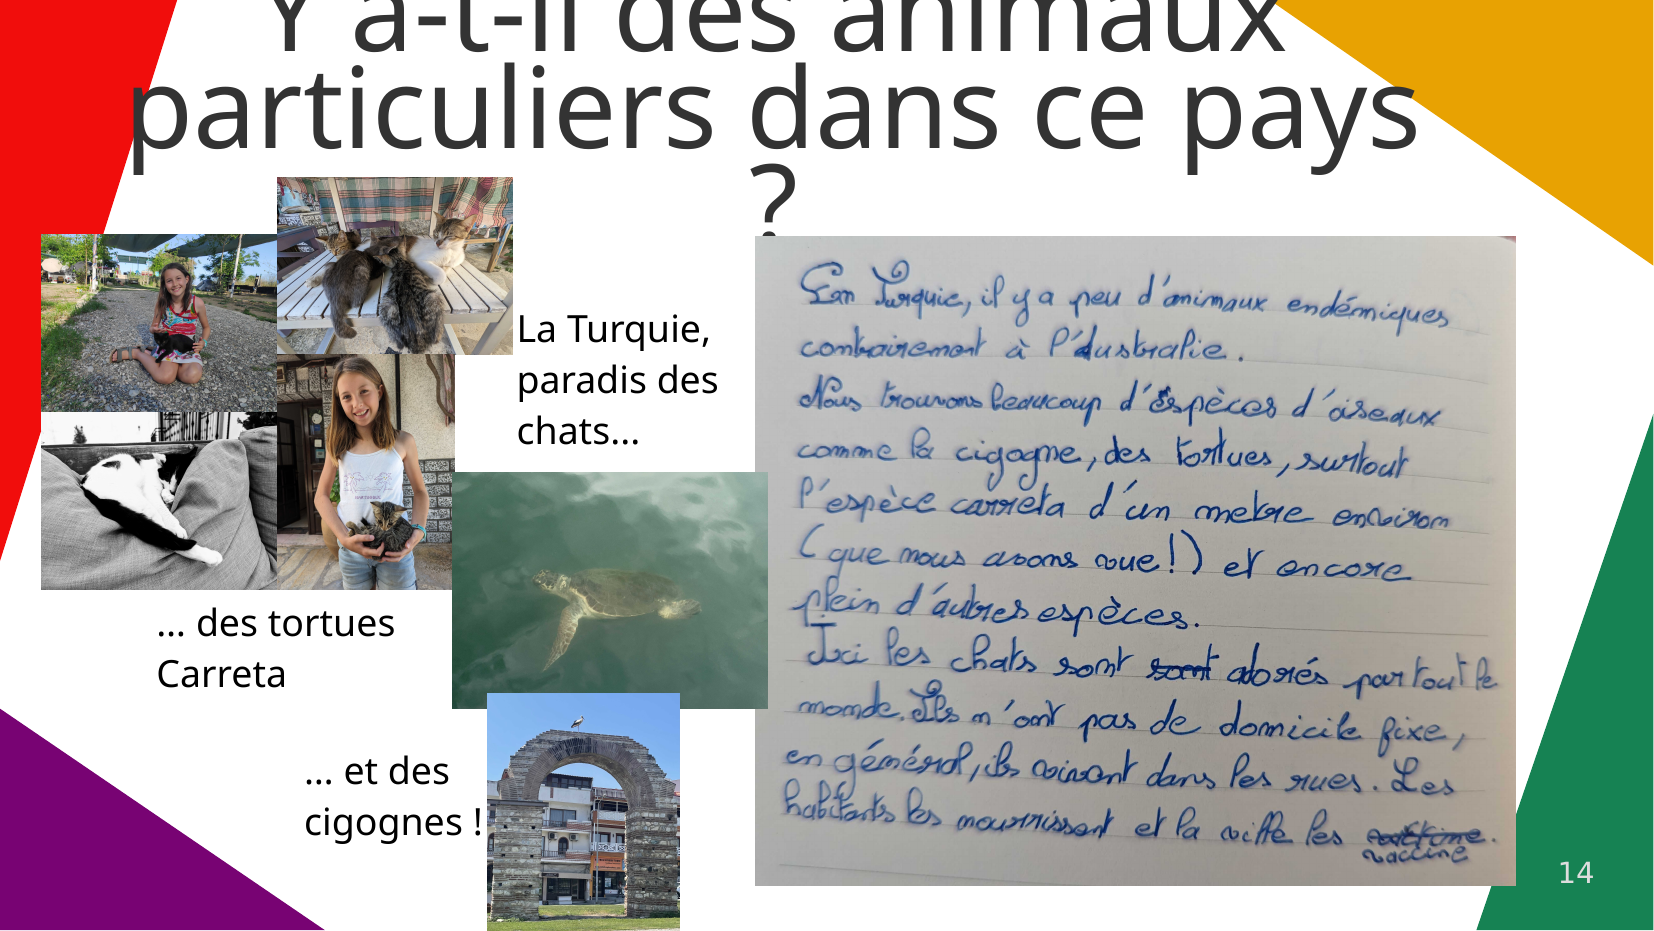

# Y a-t-il des animaux particuliers dans ce pays ?
La Turquie, paradis des chats...
… des tortues Carreta
… et des cigognes !
14